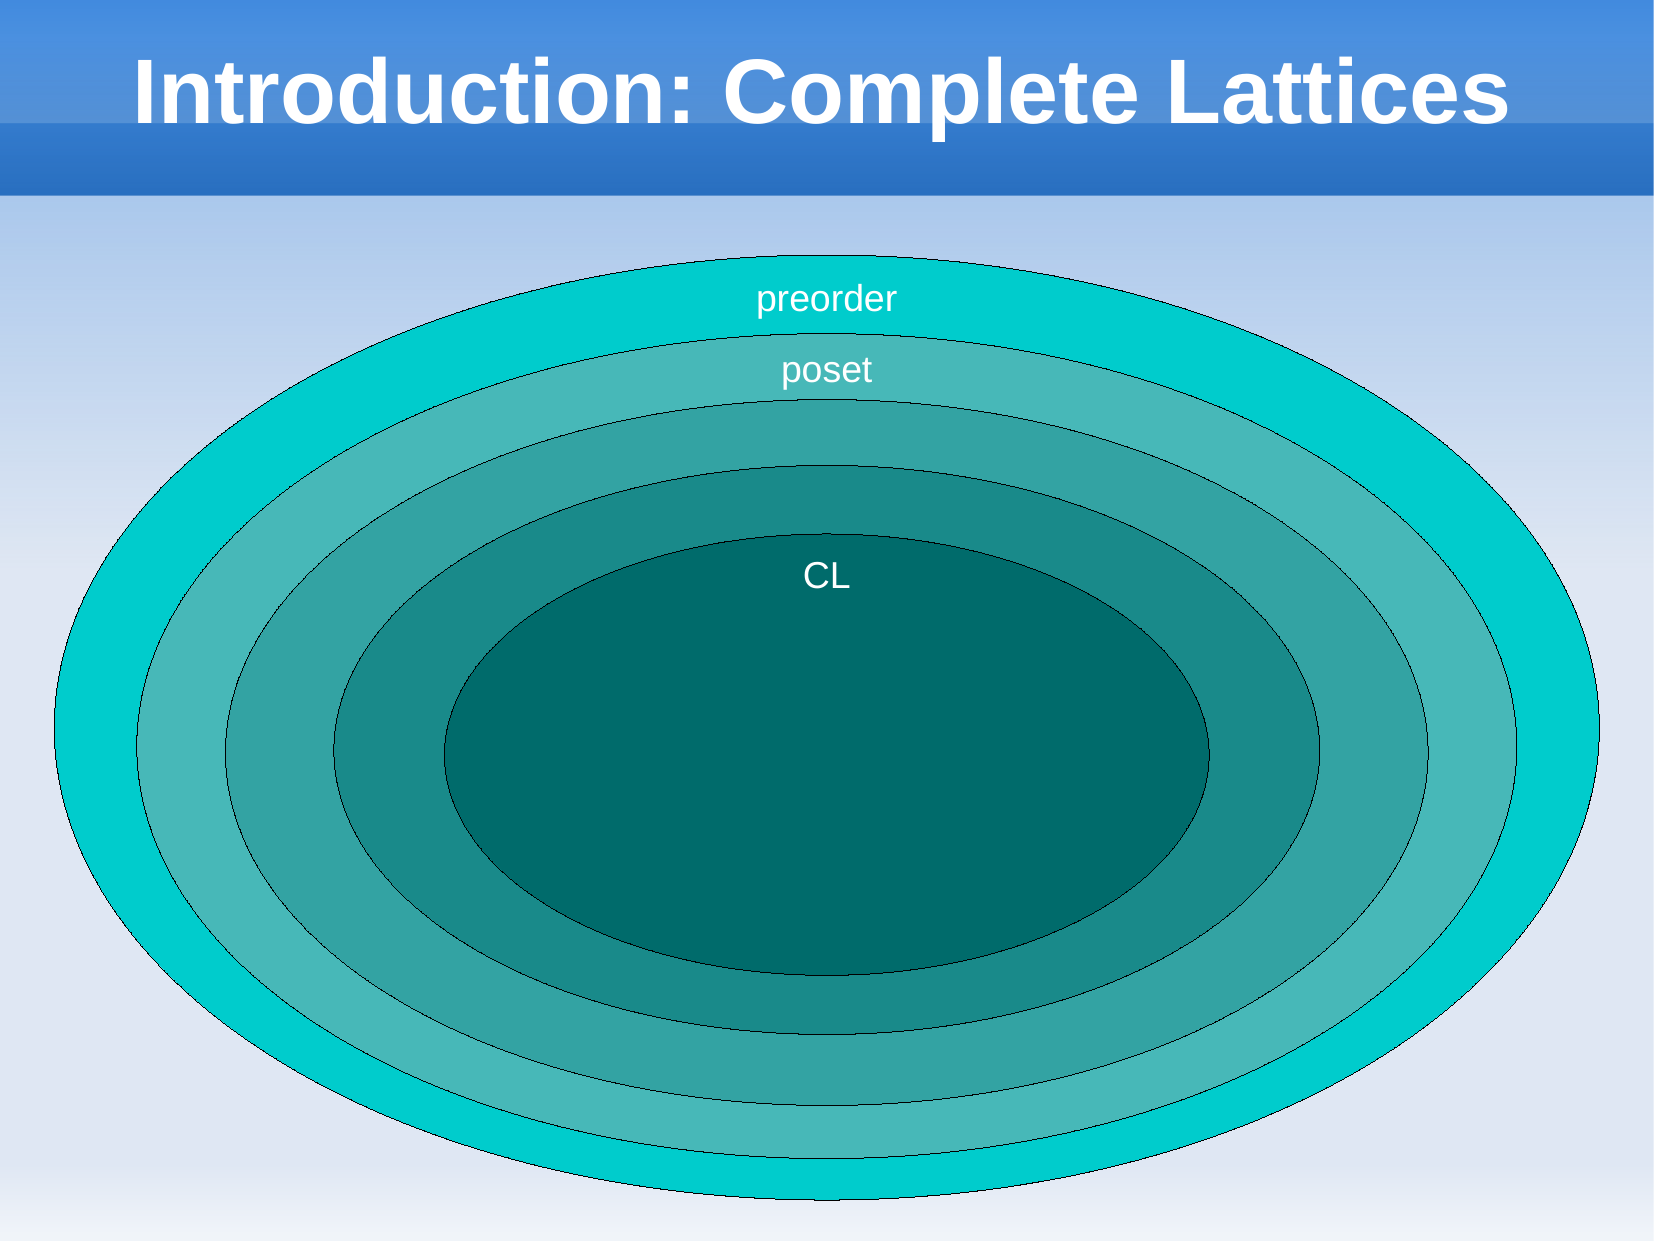

# Introduction: Complete Lattices
preorder
poset
CL